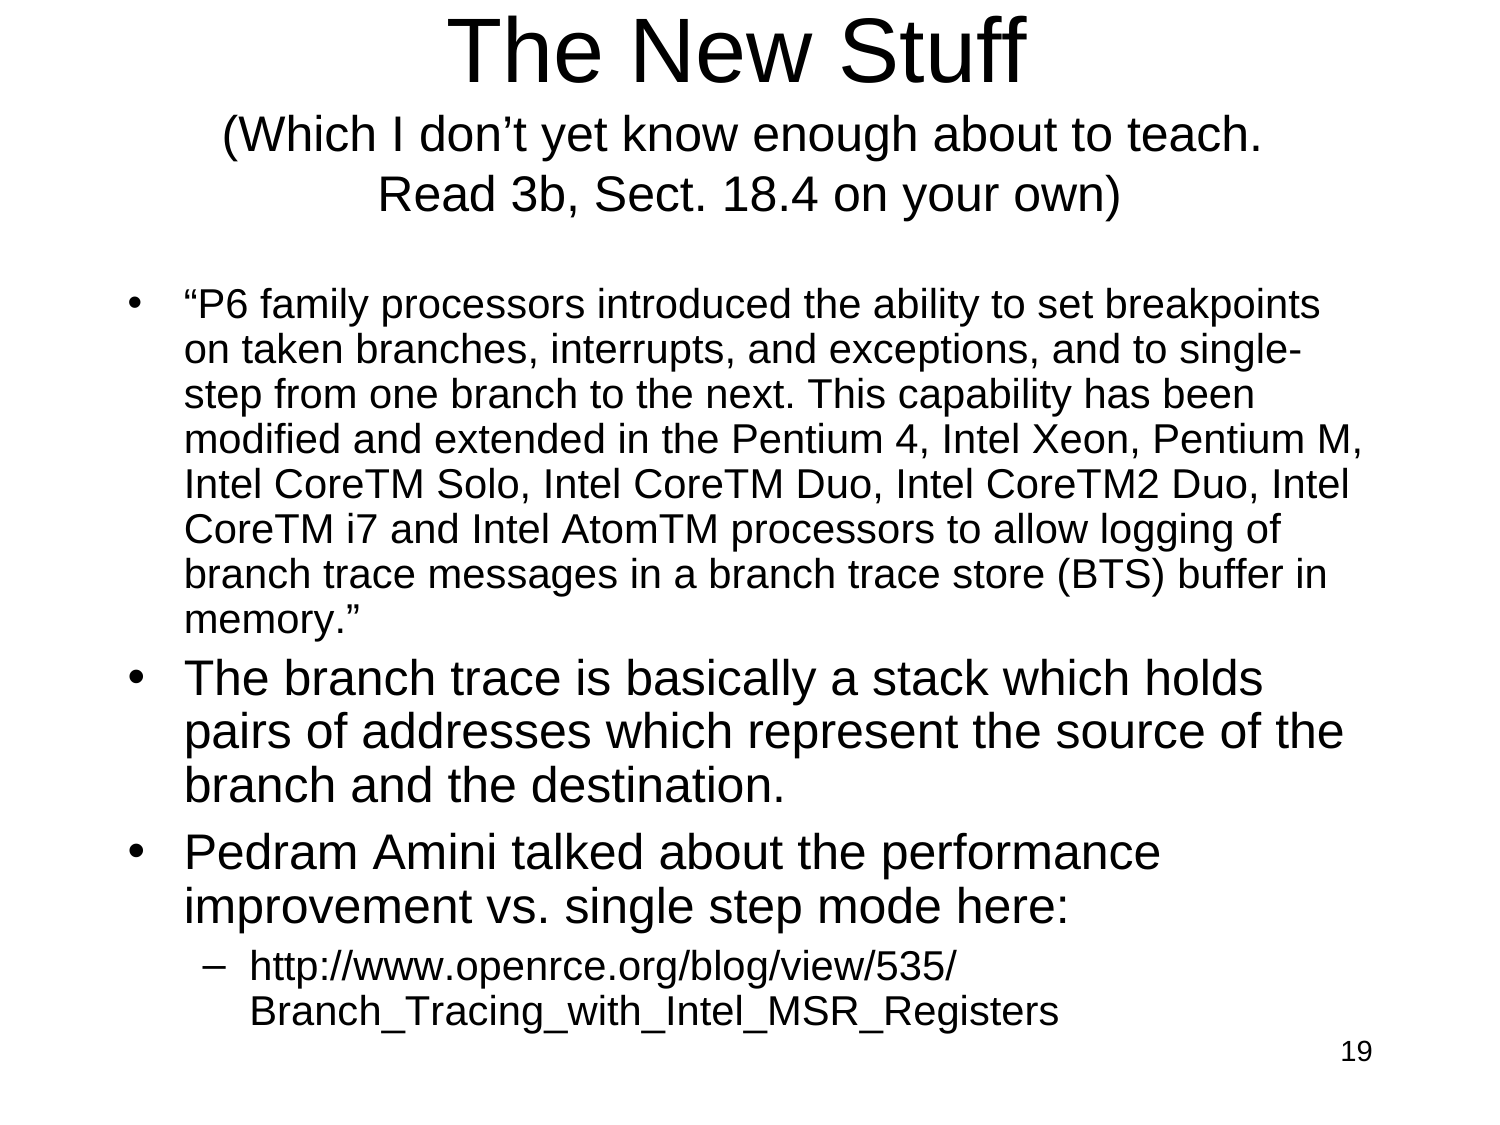

# The New Stuff (Which I don’t yet know enough about to teach. Read 3b, Sect. 18.4 on your own)
“P6 family processors introduced the ability to set breakpoints on taken branches, interrupts, and exceptions, and to single-step from one branch to the next. This capability has been modified and extended in the Pentium 4, Intel Xeon, Pentium M, Intel CoreTM Solo, Intel CoreTM Duo, Intel CoreTM2 Duo, Intel CoreTM i7 and Intel AtomTM processors to allow logging of branch trace messages in a branch trace store (BTS) buffer in memory.”
The branch trace is basically a stack which holds pairs of addresses which represent the source of the branch and the destination.
Pedram Amini talked about the performance improvement vs. single step mode here:
http://www.openrce.org/blog/view/535/Branch_Tracing_with_Intel_MSR_Registers